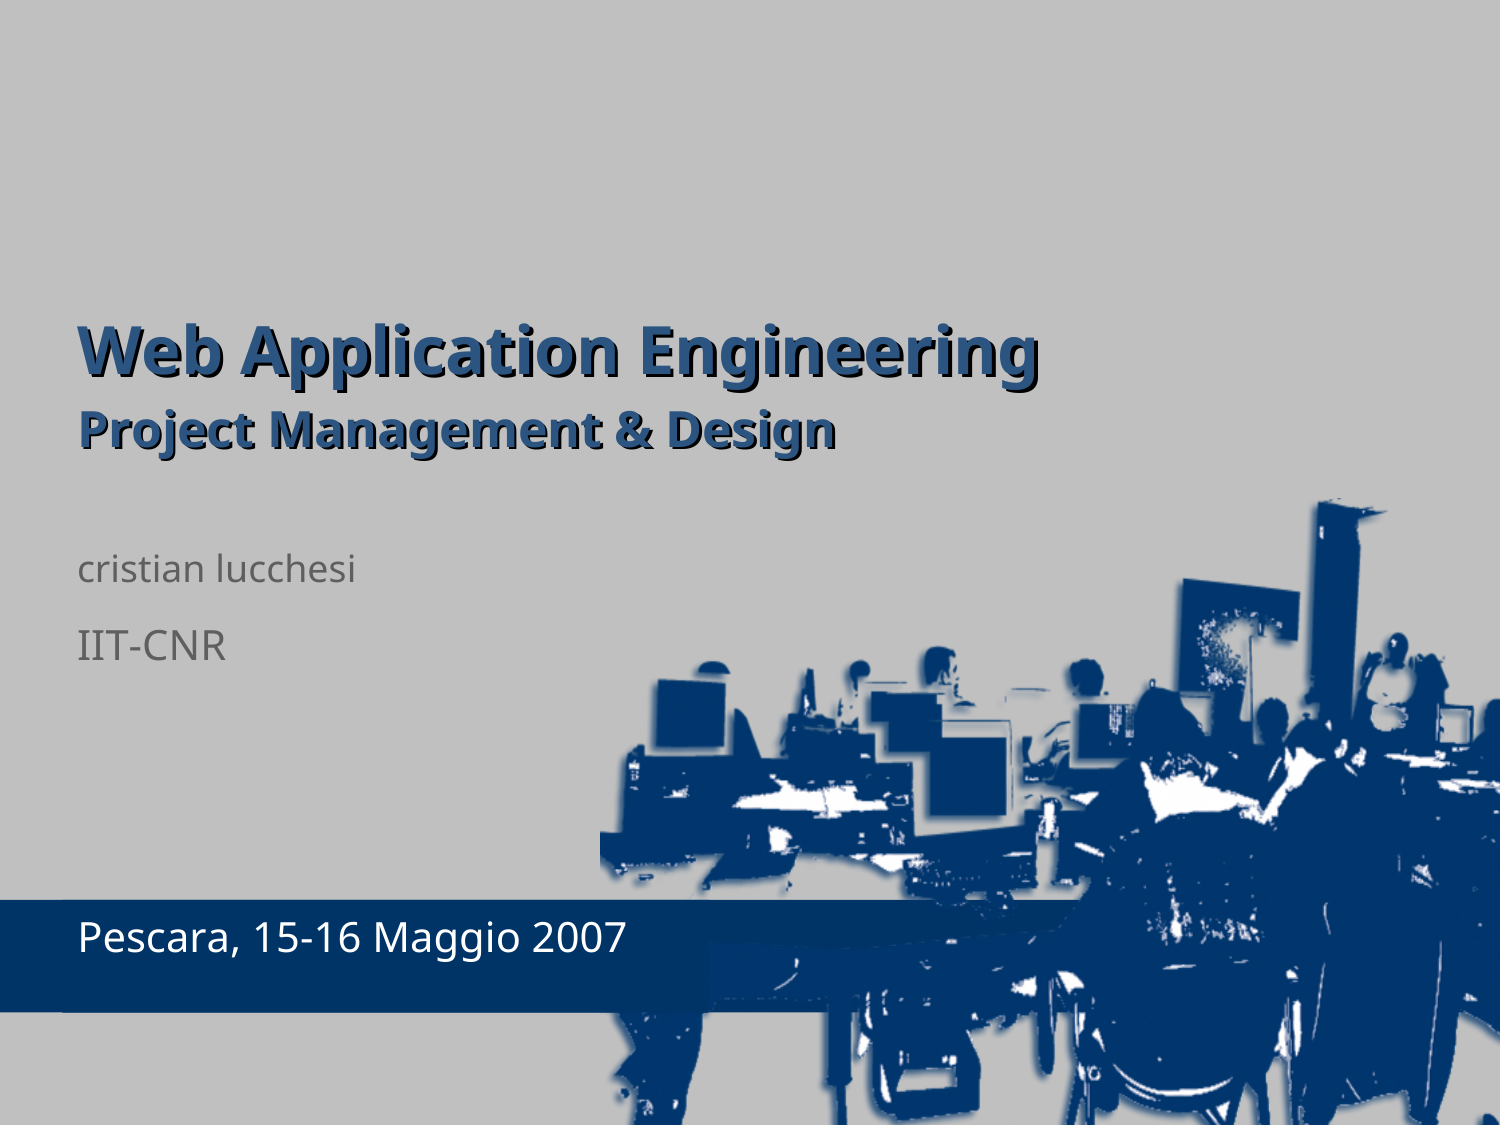

# Web Application Engineering Project Management & Design cristian lucchesi IIT-CNR
Pescara, 15-16 Maggio 2007